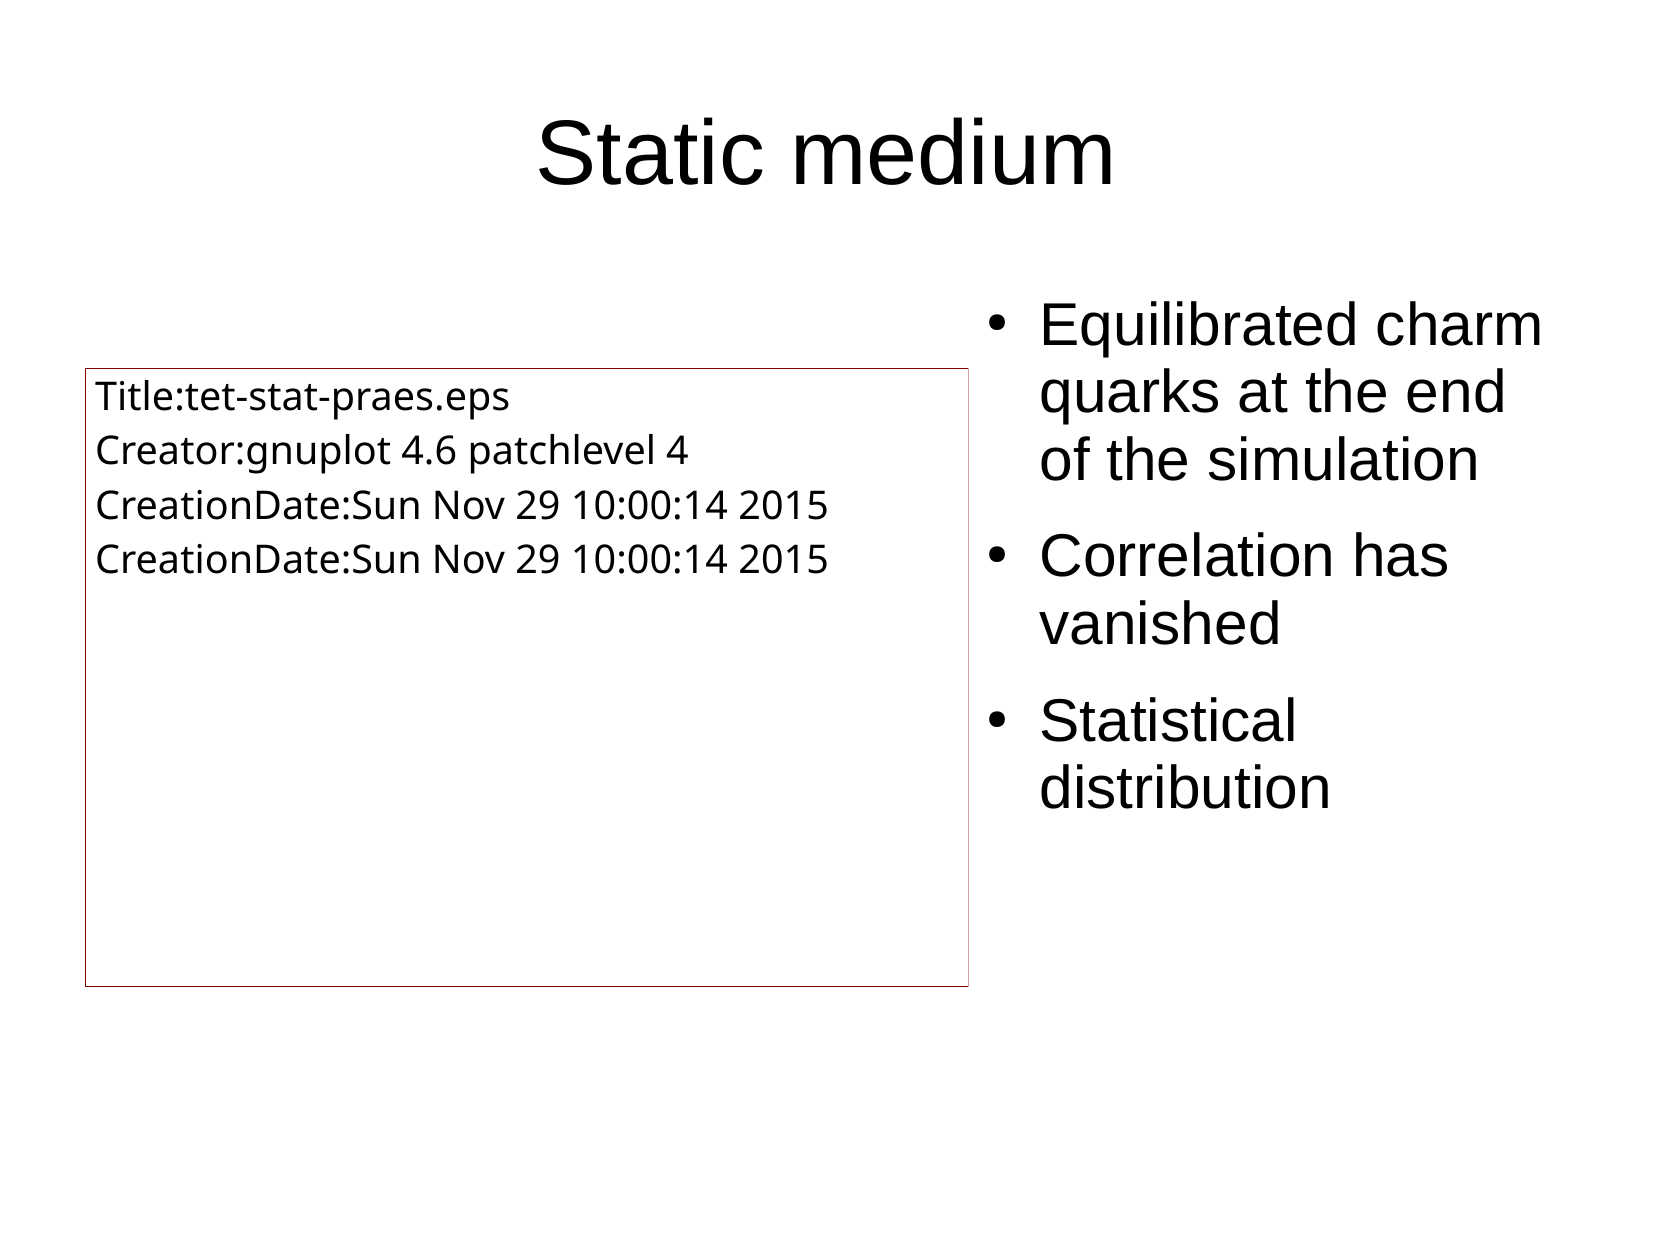

# Static medium
Equilibrated charm quarks at the end of the simulation
Correlation has vanished
Statistical distribution